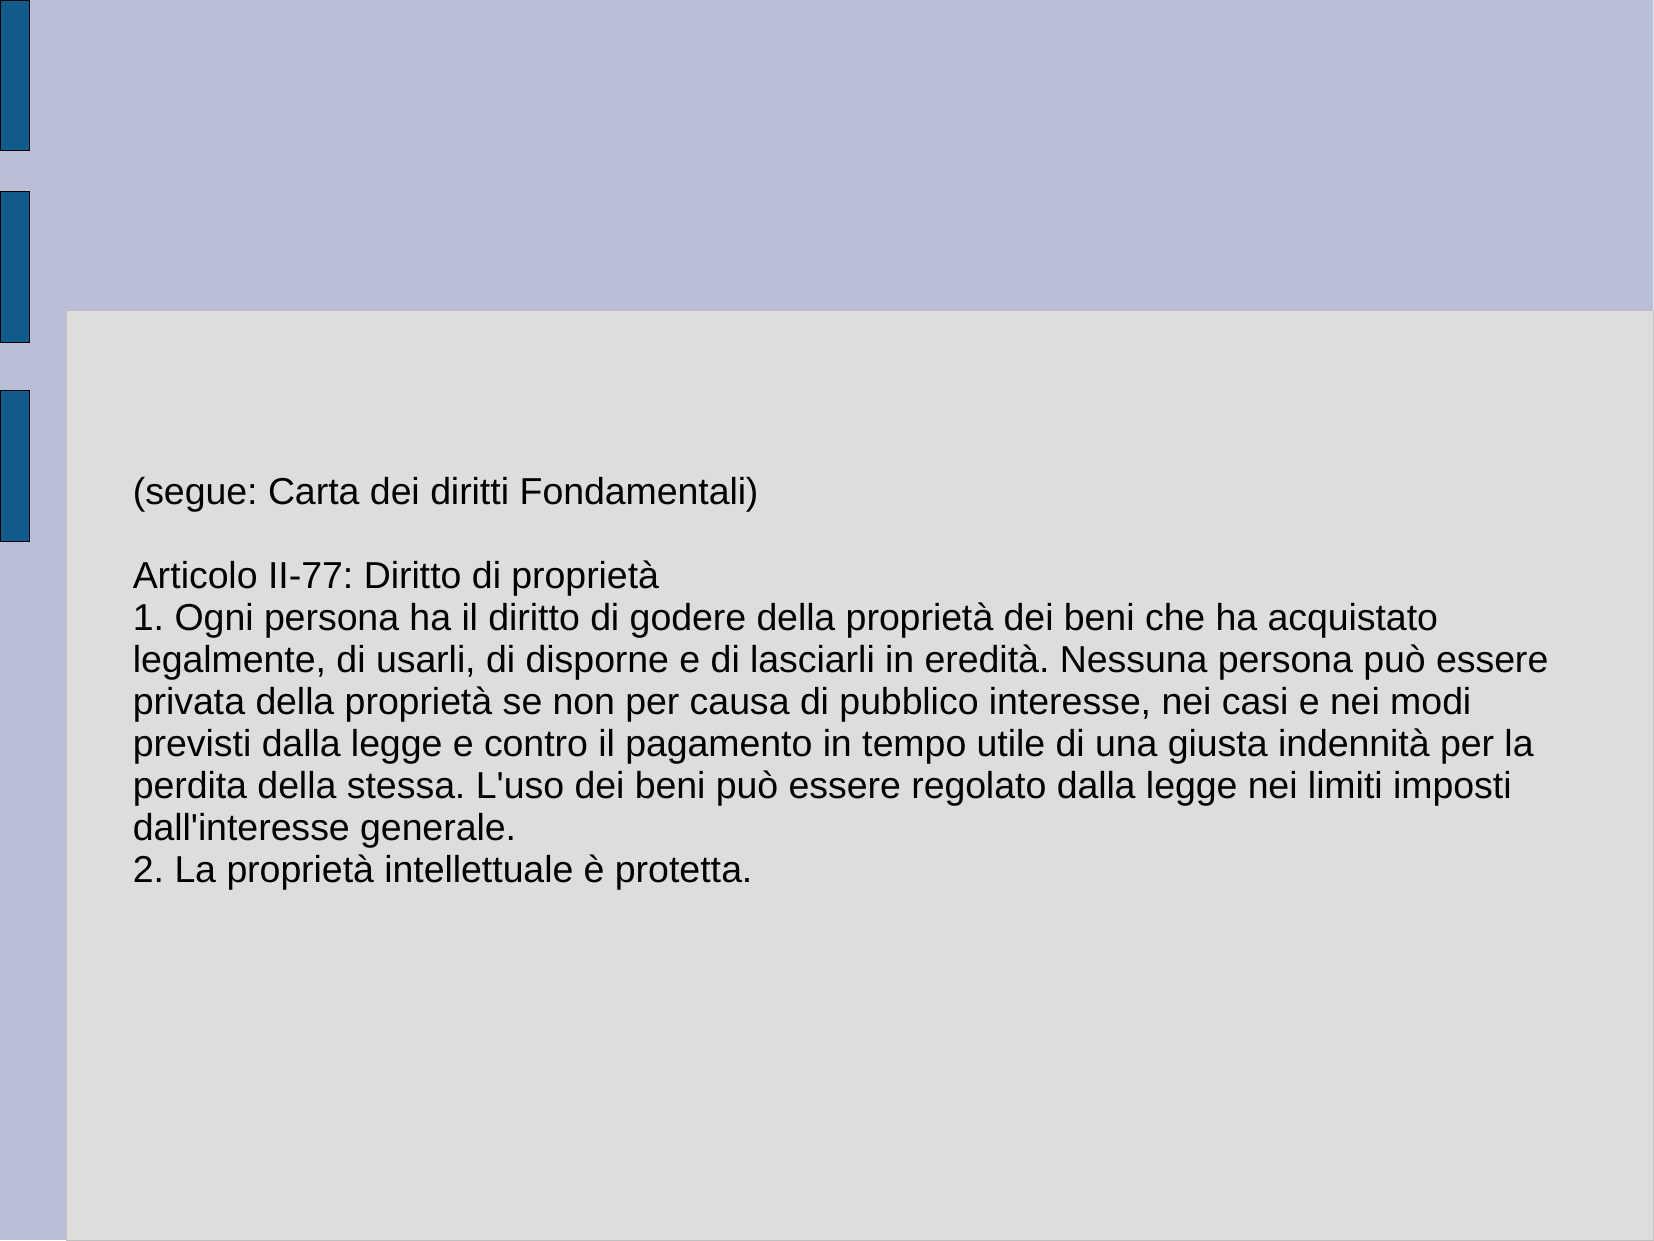

(segue: Carta dei diritti Fondamentali)
Articolo II-77: Diritto di proprietà
1. Ogni persona ha il diritto di godere della proprietà dei beni che ha acquistato legalmente, di usarli, di disporne e di lasciarli in eredità. Nessuna persona può essere privata della proprietà se non per causa di pubblico interesse, nei casi e nei modi previsti dalla legge e contro il pagamento in tempo utile di una giusta indennità per la perdita della stessa. L'uso dei beni può essere regolato dalla legge nei limiti imposti dall'interesse generale.
2. La proprietà intellettuale è protetta.